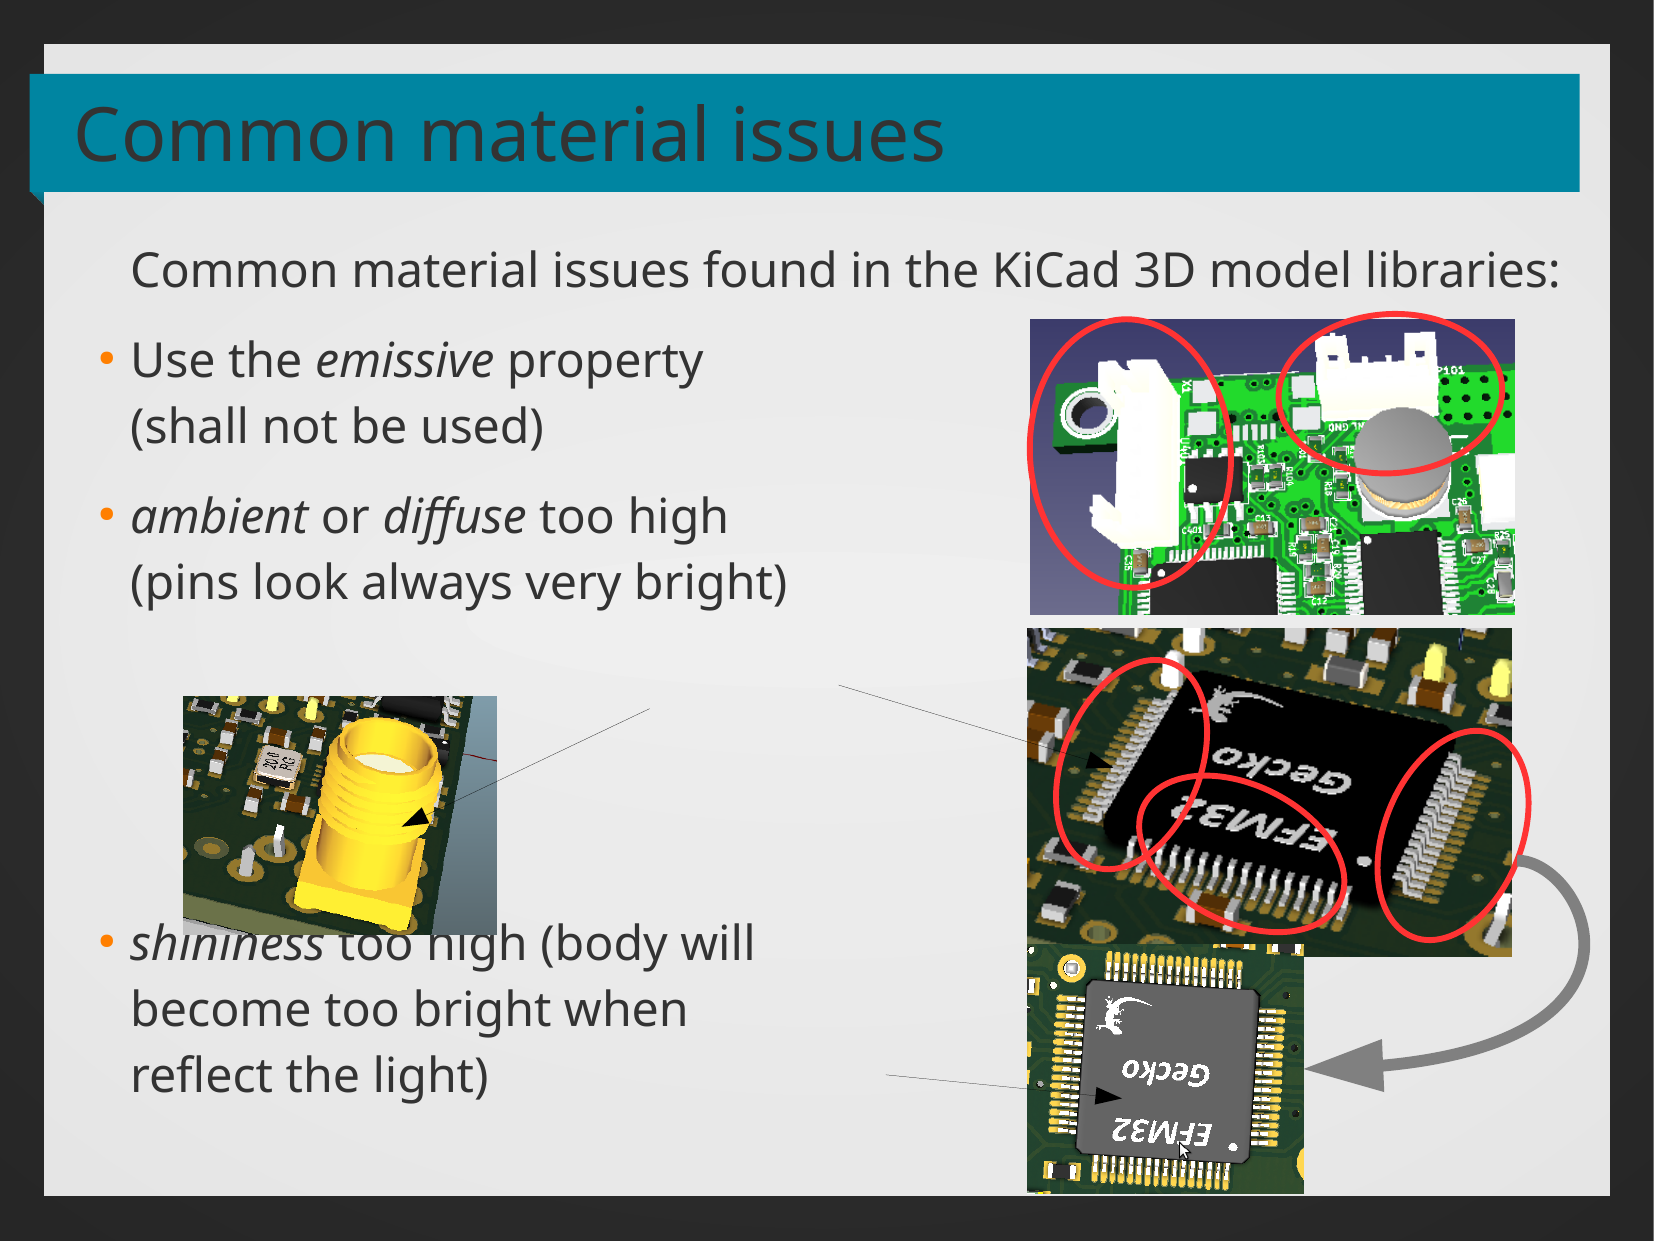

# Common material issues
Common material issues found in the KiCad 3D model libraries:
Use the emissive property
(shall not be used)
ambient or diffuse too high
(pins look always very bright)
shininess too high (body will
become too bright when
reflect the light)